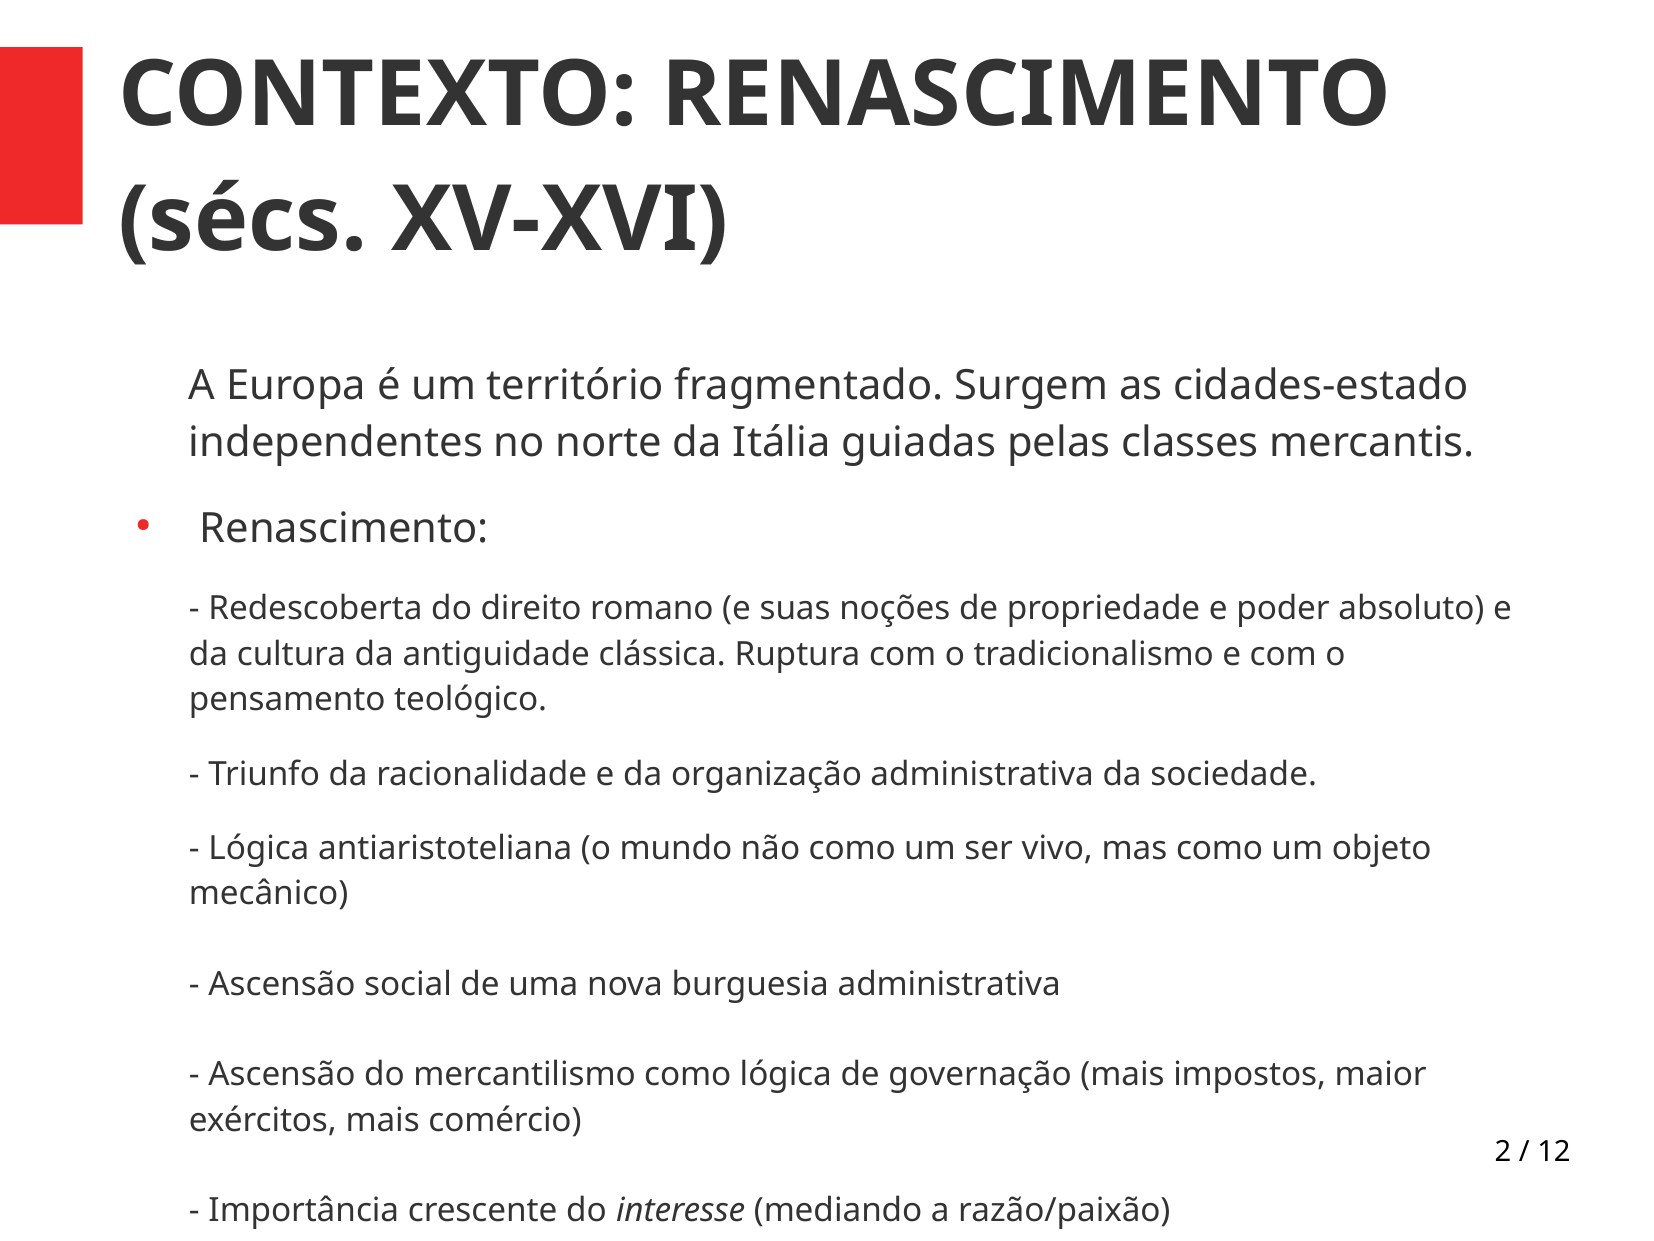

# CONTEXTO: RENASCIMENTO (sécs. XV-XVI)
A Europa é um território fragmentado. Surgem as cidades-estado independentes no norte da Itália guiadas pelas classes mercantis.
 Renascimento:
- Redescoberta do direito romano (e suas noções de propriedade e poder absoluto) e da cultura da antiguidade clássica. Ruptura com o tradicionalismo e com o pensamento teológico.
- Triunfo da racionalidade e da organização administrativa da sociedade.
- Lógica antiaristoteliana (o mundo não como um ser vivo, mas como um objeto mecânico)
- Ascensão social de uma nova burguesia administrativa
- Ascensão do mercantilismo como lógica de governação (mais impostos, maior exércitos, mais comércio)
- Importância crescente do interesse (mediando a razão/paixão)
2